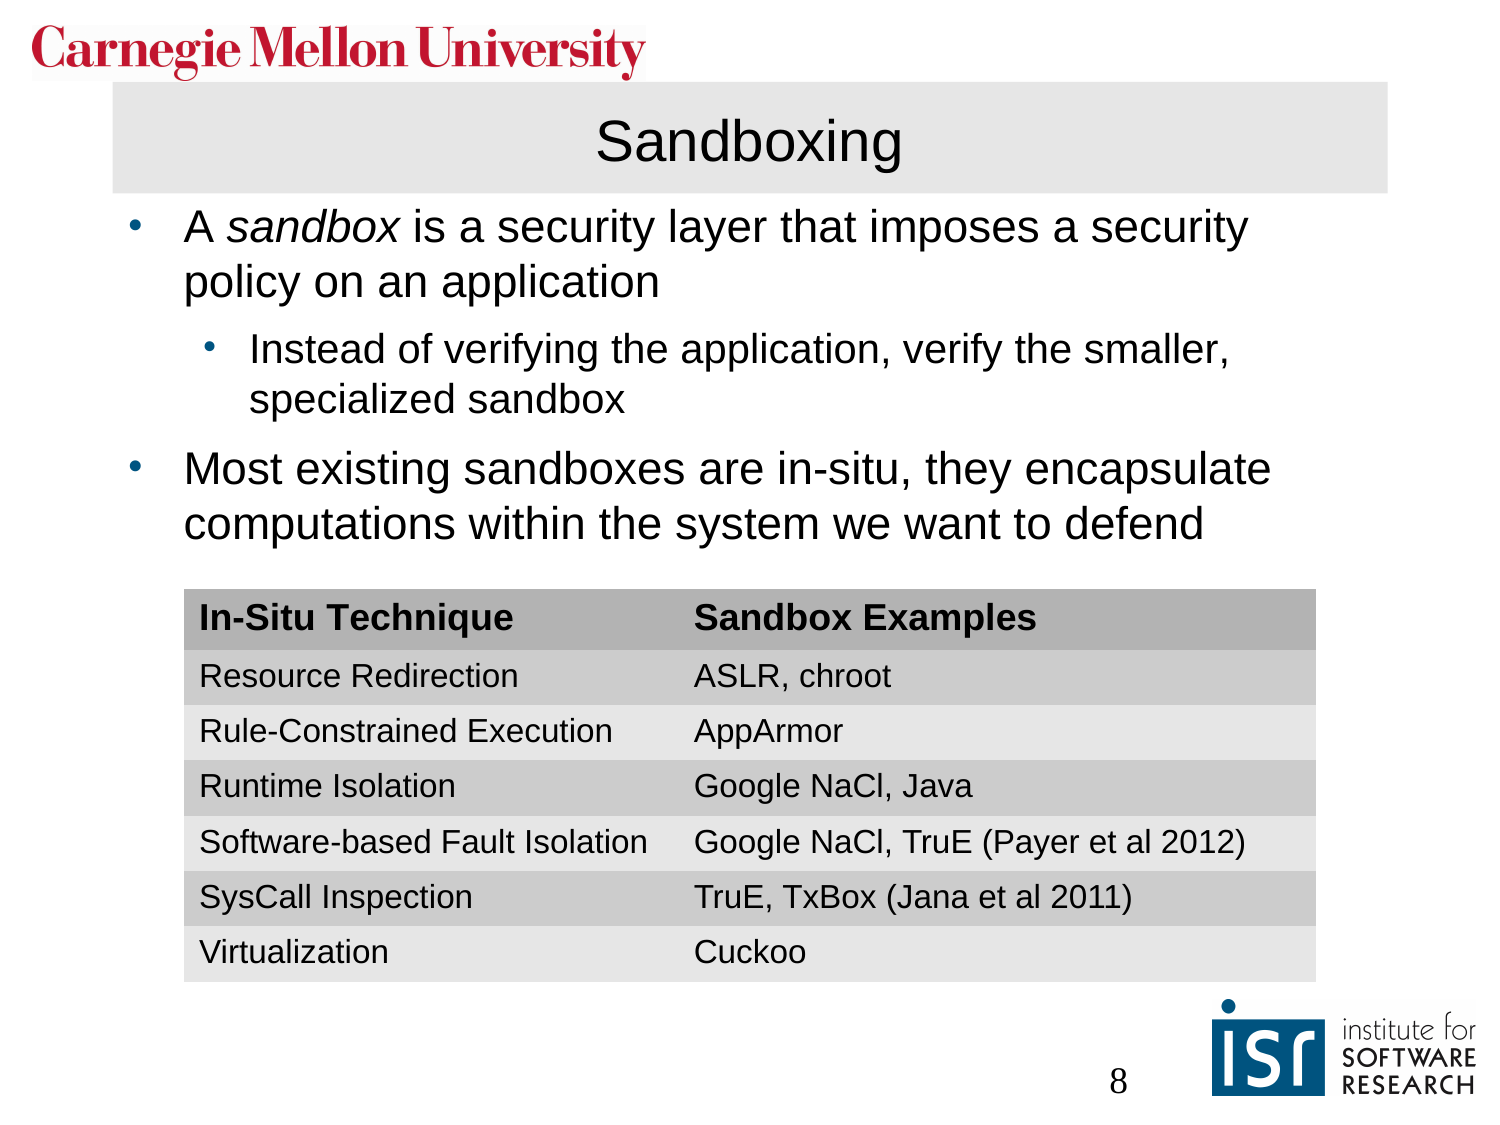

# Sandboxing
A sandbox is a security layer that imposes a security policy on an application
Instead of verifying the application, verify the smaller, specialized sandbox
Most existing sandboxes are in-situ, they encapsulate computations within the system we want to defend
| In-Situ Technique | Sandbox Examples |
| --- | --- |
| Resource Redirection | ASLR, chroot |
| Rule-Constrained Execution | AppArmor |
| Runtime Isolation | Google NaCl, Java |
| Software-based Fault Isolation | Google NaCl, TruE (Payer et al 2012) |
| SysCall Inspection | TruE, TxBox (Jana et al 2011) |
| Virtualization | Cuckoo |